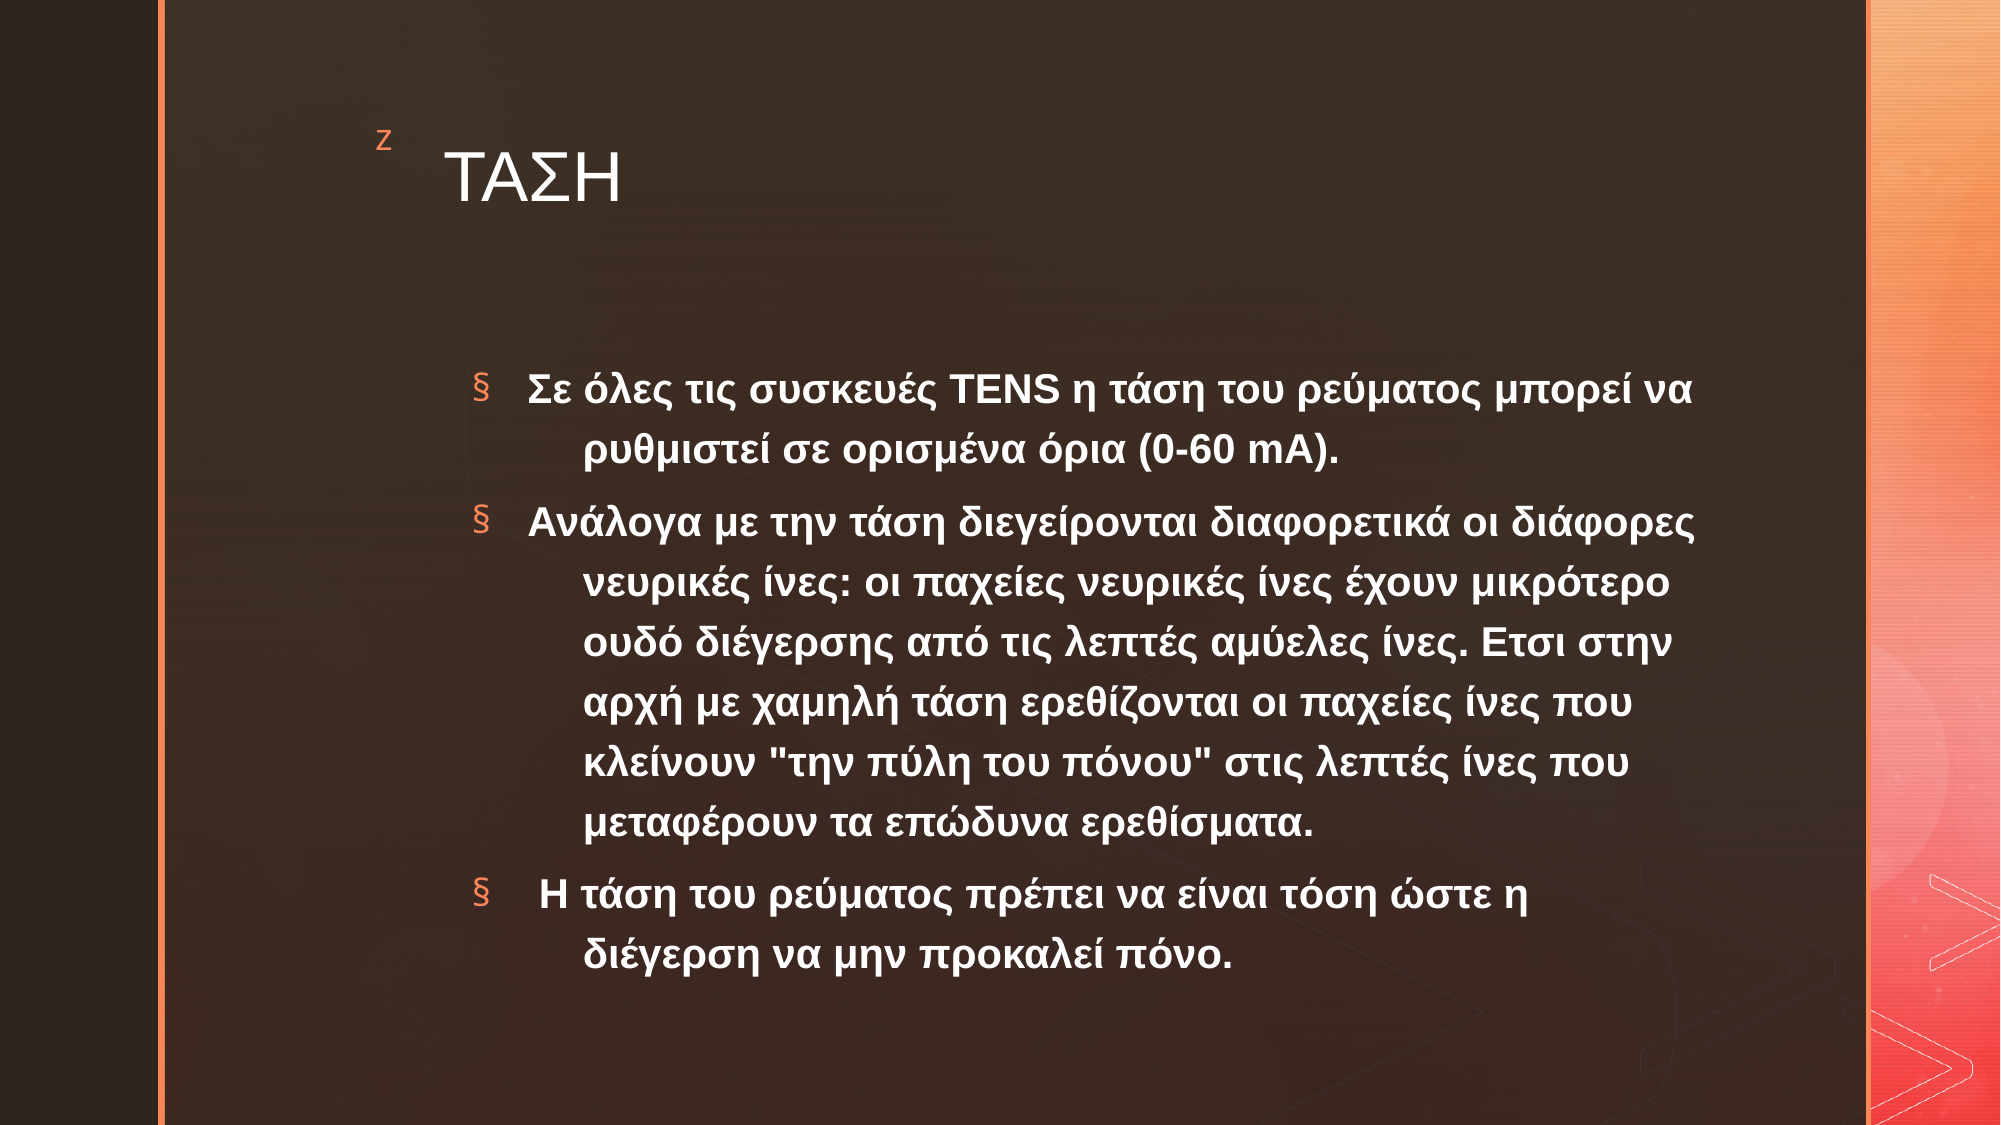

# ΤΑΣΗ
Σε όλες τις συσκευές TENS η τάση του ρεύματος μπορεί να ρυθμιστεί σε ορισμένα όρια (0-60 mA).
Ανάλογα με την τάση διεγείρονται διαφορετικά οι διάφορες νευρικές ίνες: οι παχείες νευρικές ίνες έχουν μικρότερο ουδό διέγερσης από τις λεπτές αμύελες ίνες. Ετσι στην αρχή με χαμηλή τάση ερεθίζονται οι παχείες ίνες που κλείνουν "την πύλη του πόνου" στις λεπτές ίνες που μεταφέρουν τα επώδυνα ερεθίσματα.
 Η τάση του ρεύματος πρέπει να είναι τόση ώστε η διέγερση να μην προκαλεί πόνο.